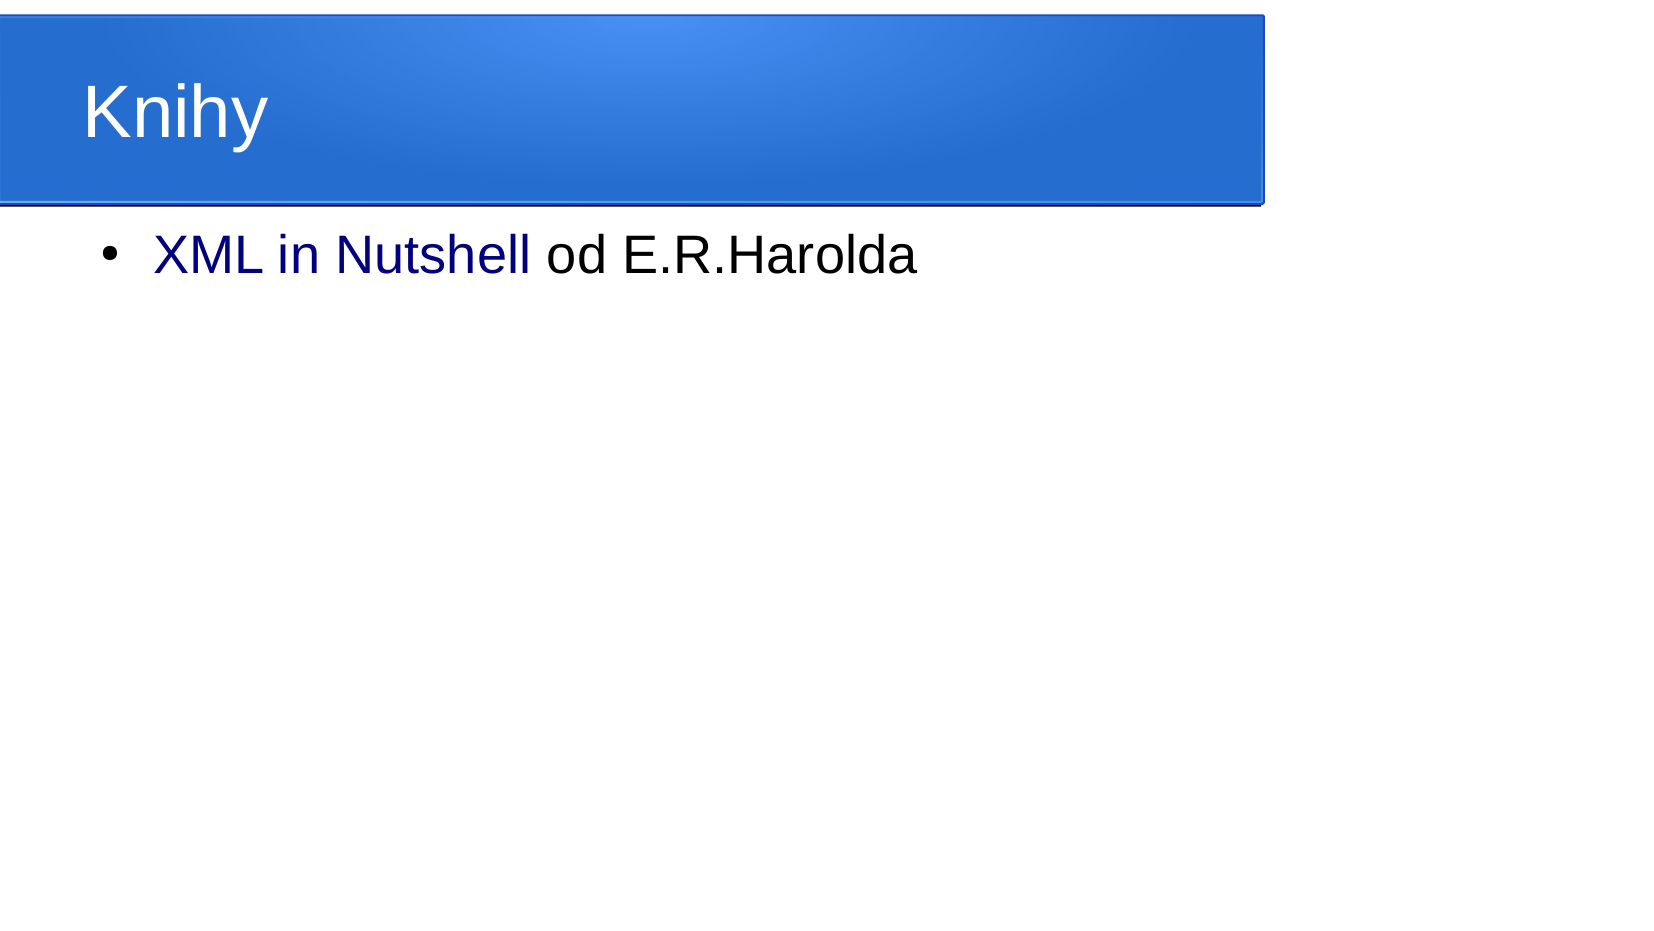

# Knihy
XML in Nutshell od E.R.Harolda